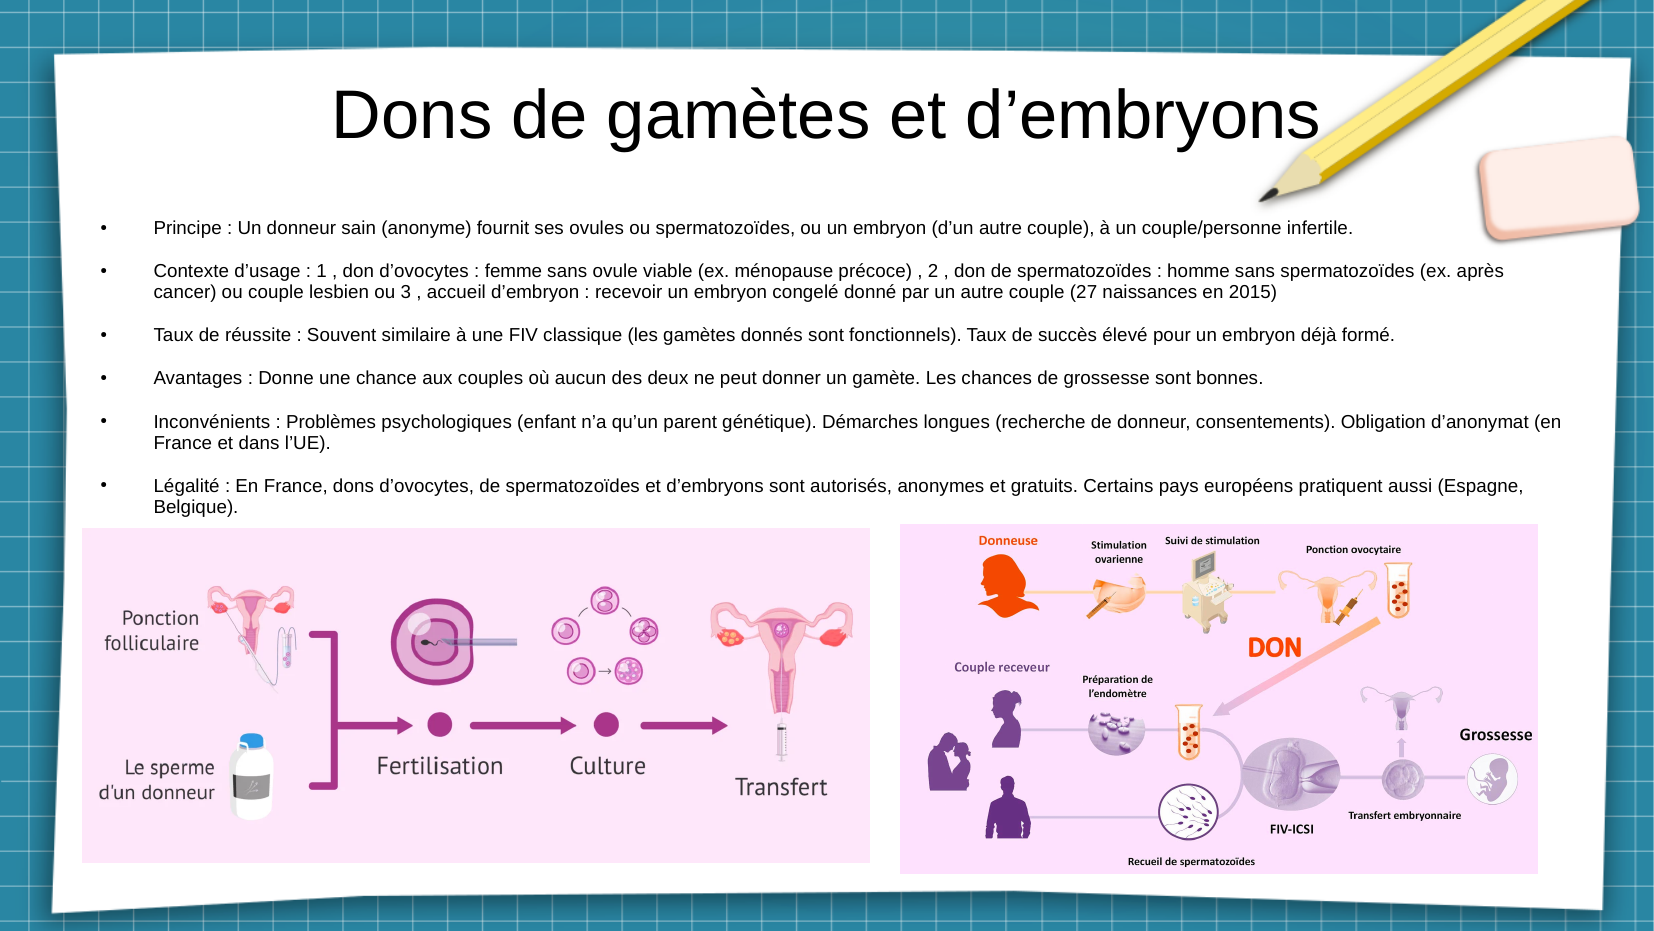

# Dons de gamètes et d’embryons
Principe : Un donneur sain (anonyme) fournit ses ovules ou spermatozoïdes, ou un embryon (d’un autre couple), à un couple/personne infertile.
Contexte d’usage : 1 , don d’ovocytes : femme sans ovule viable (ex. ménopause précoce) , 2 , don de spermatozoïdes : homme sans spermatozoïdes (ex. après cancer) ou couple lesbien ou 3 , accueil d’embryon : recevoir un embryon congelé donné par un autre couple (27 naissances en 2015)
Taux de réussite : Souvent similaire à une FIV classique (les gamètes donnés sont fonctionnels). Taux de succès élevé pour un embryon déjà formé.
Avantages : Donne une chance aux couples où aucun des deux ne peut donner un gamète. Les chances de grossesse sont bonnes.
Inconvénients : Problèmes psychologiques (enfant n’a qu’un parent génétique). Démarches longues (recherche de donneur, consentements). Obligation d’anonymat (en France et dans l’UE).
Légalité : En France, dons d’ovocytes, de spermatozoïdes et d’embryons sont autorisés, anonymes et gratuits. Certains pays européens pratiquent aussi (Espagne, Belgique).